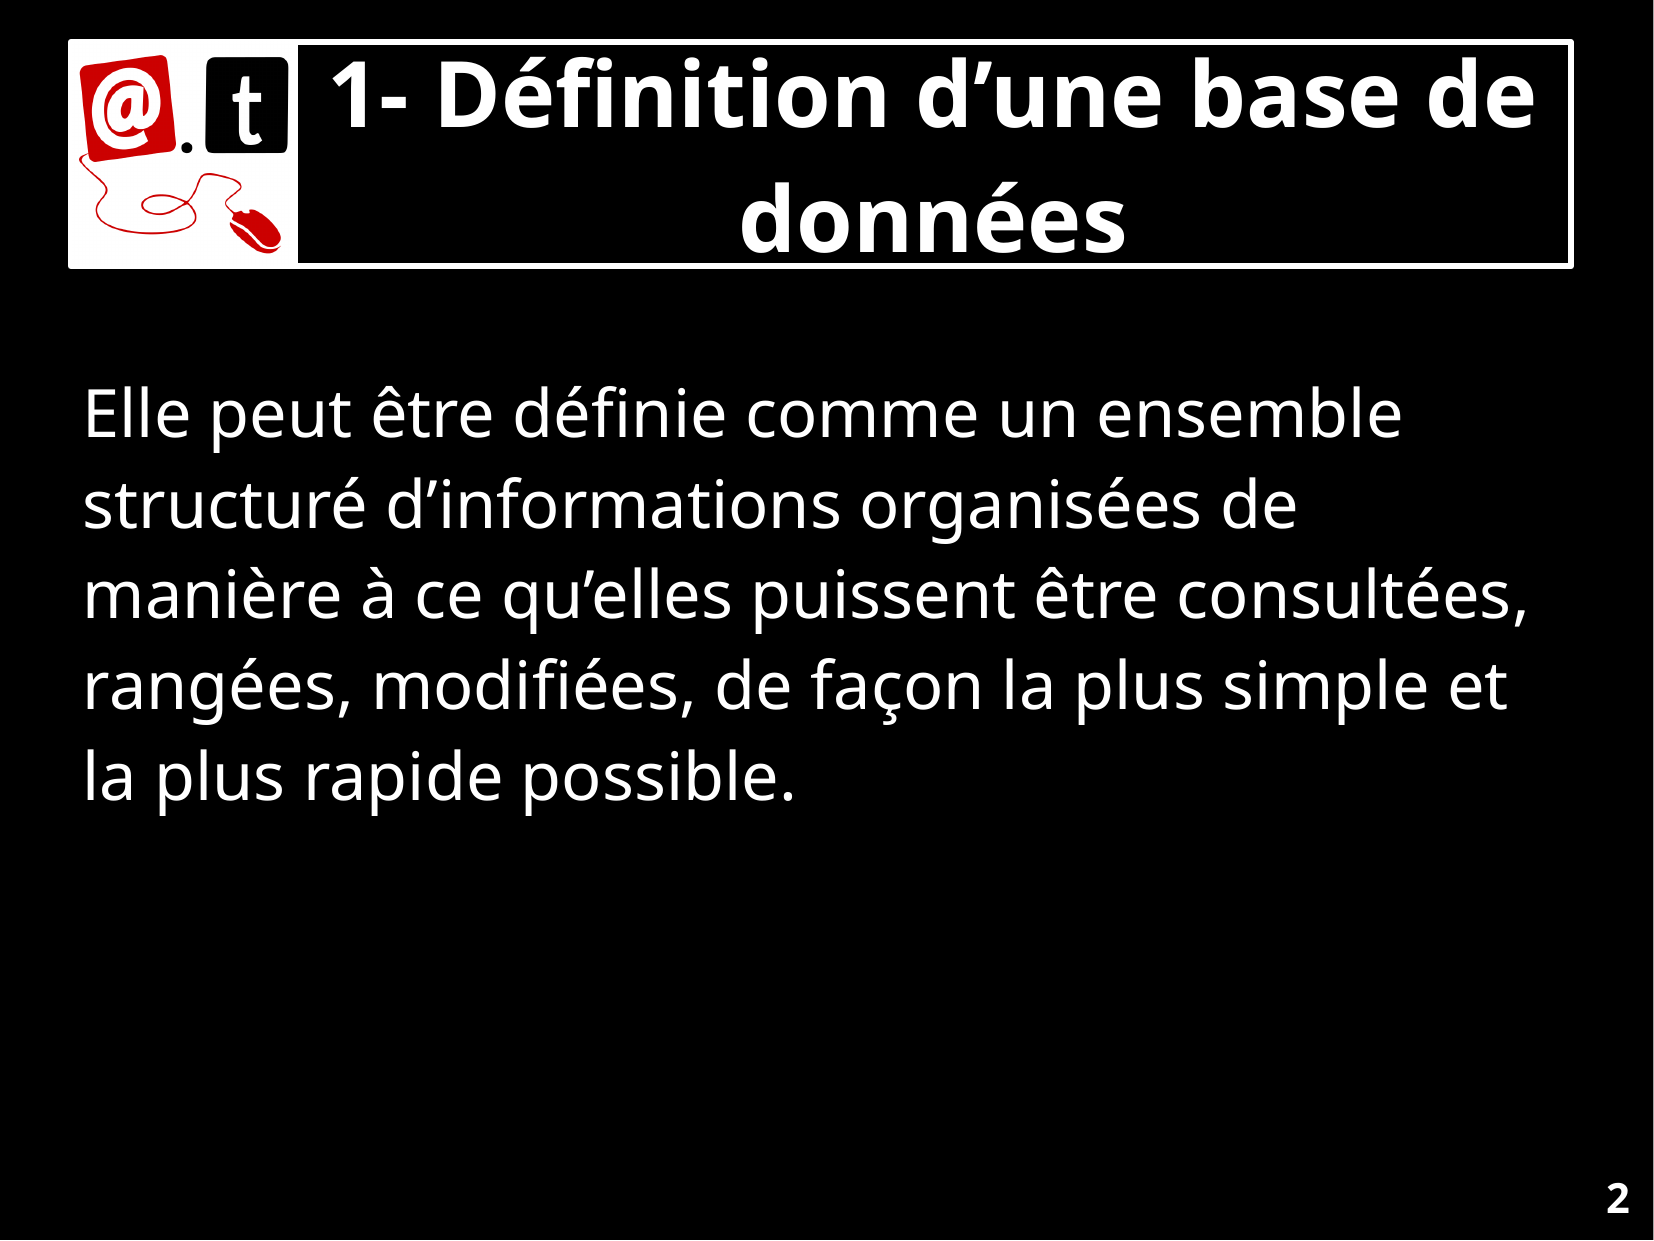

# 1- Définition d’une base de données
Elle peut être définie comme un ensemble structuré d’informations organisées de manière à ce qu’elles puissent être consultées, rangées, modifiées, de façon la plus simple et la plus rapide possible.
2